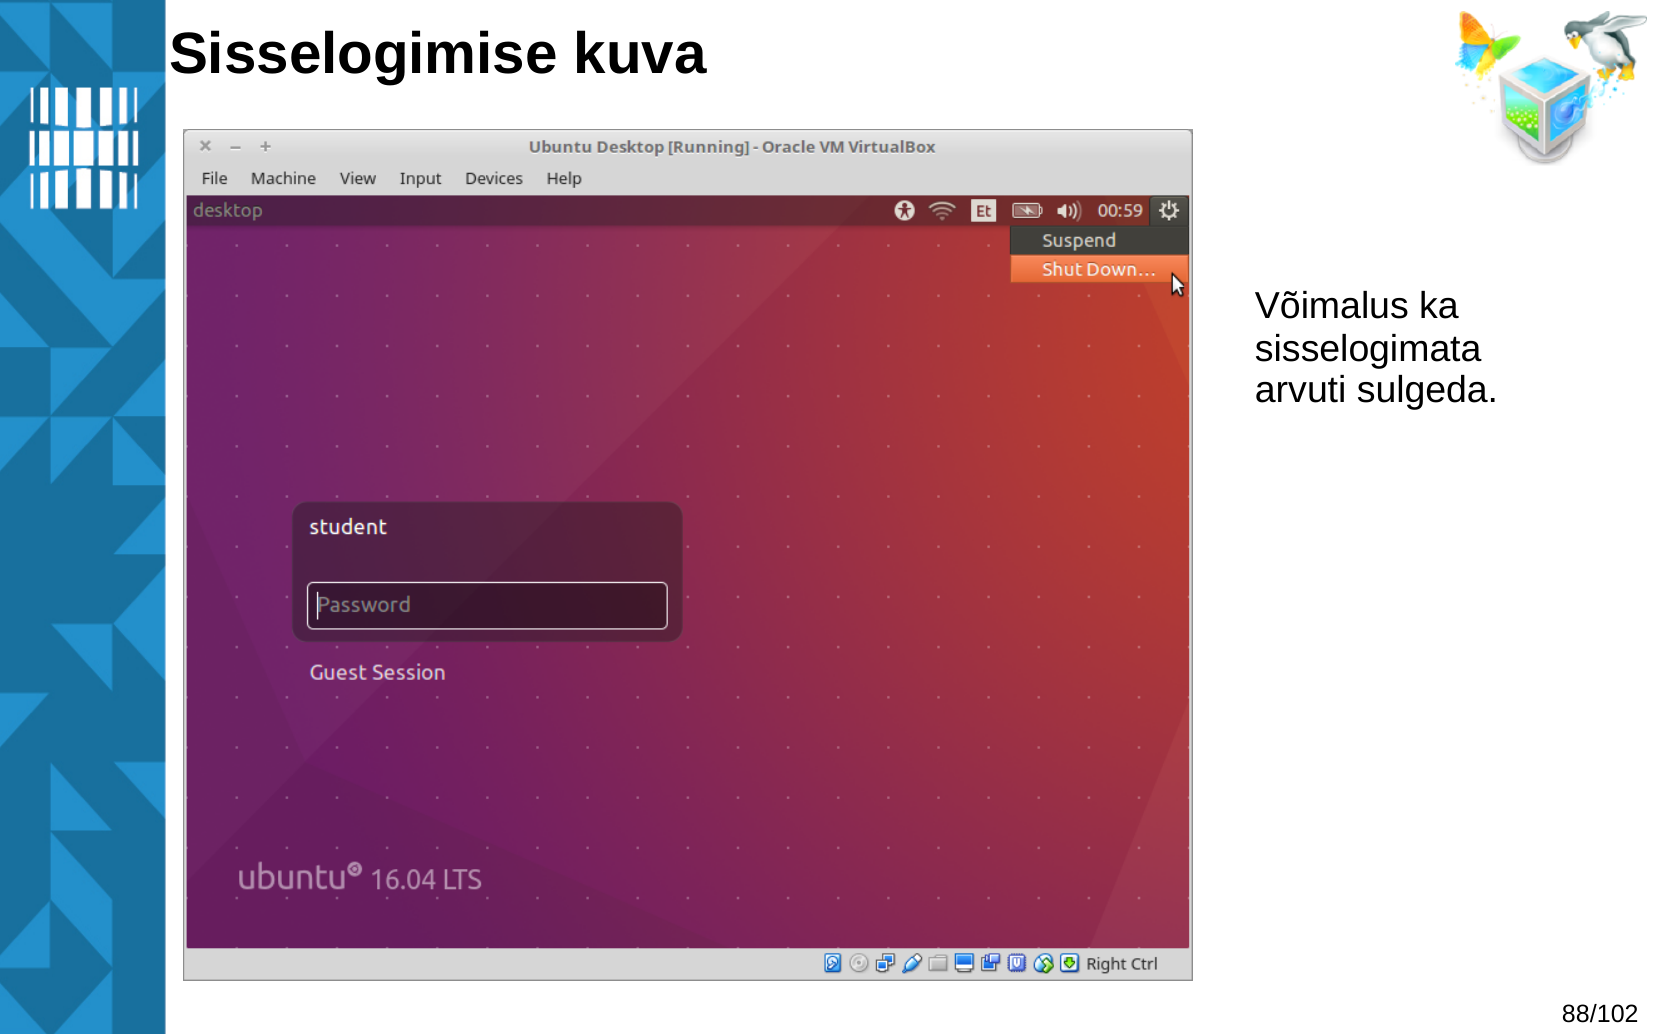

# Sisselogimise kuva
Võimalus ka sisselogimata arvuti sulgeda.